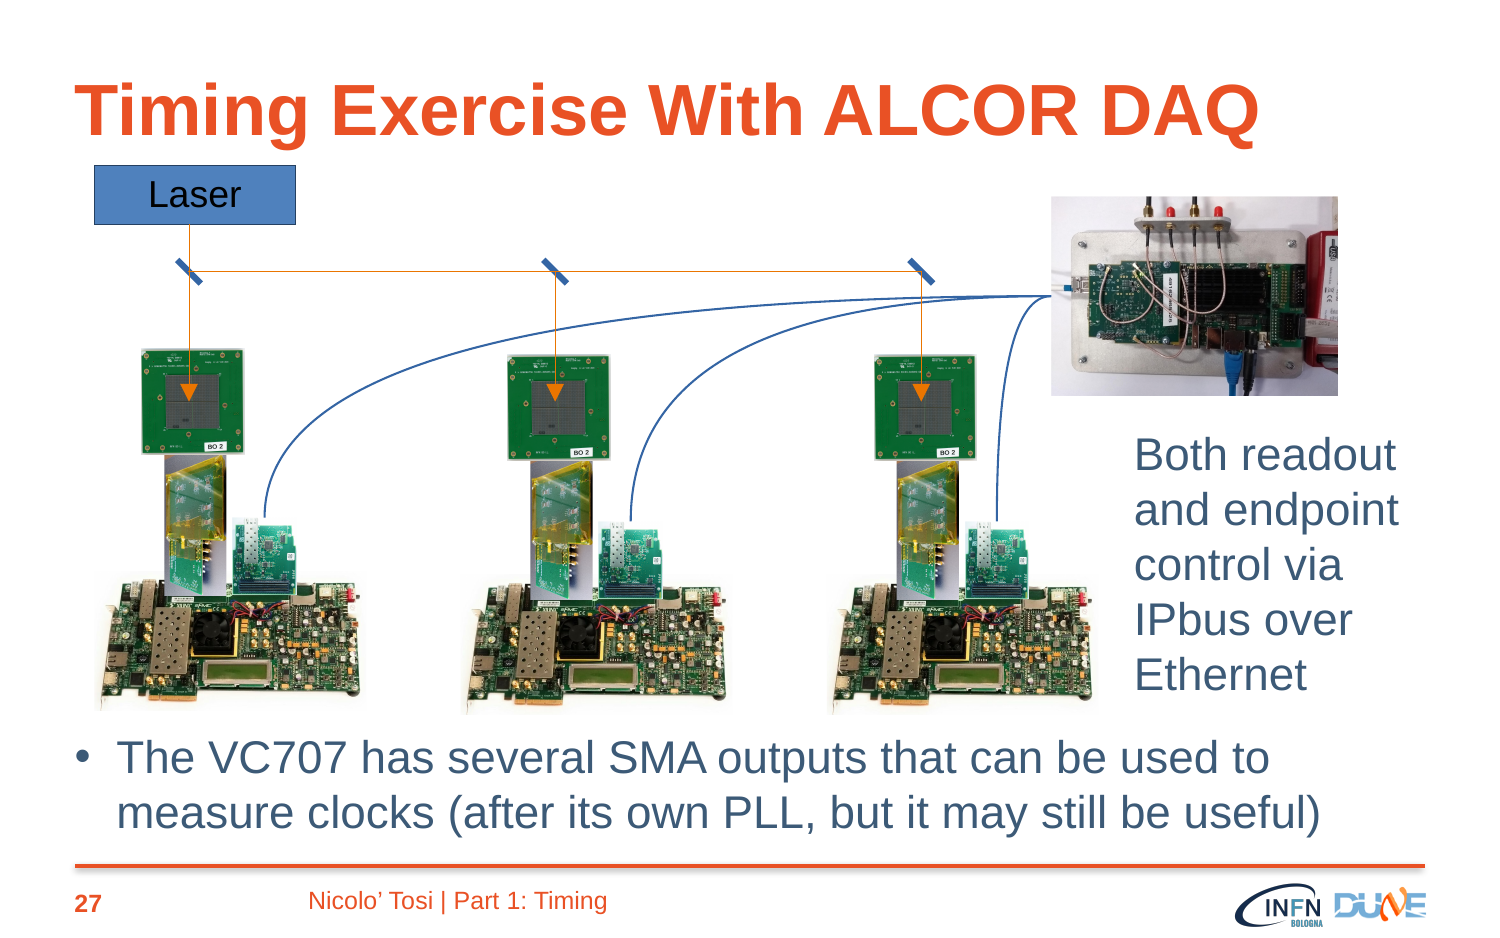

# Timing Exercise With ALCOR DAQ
Laser
Both readout and endpoint control via IPbus over Ethernet
The VC707 has several SMA outputs that can be used to measure clocks (after its own PLL, but it may still be useful)
Nicolo’ Tosi | Part 1: Timing